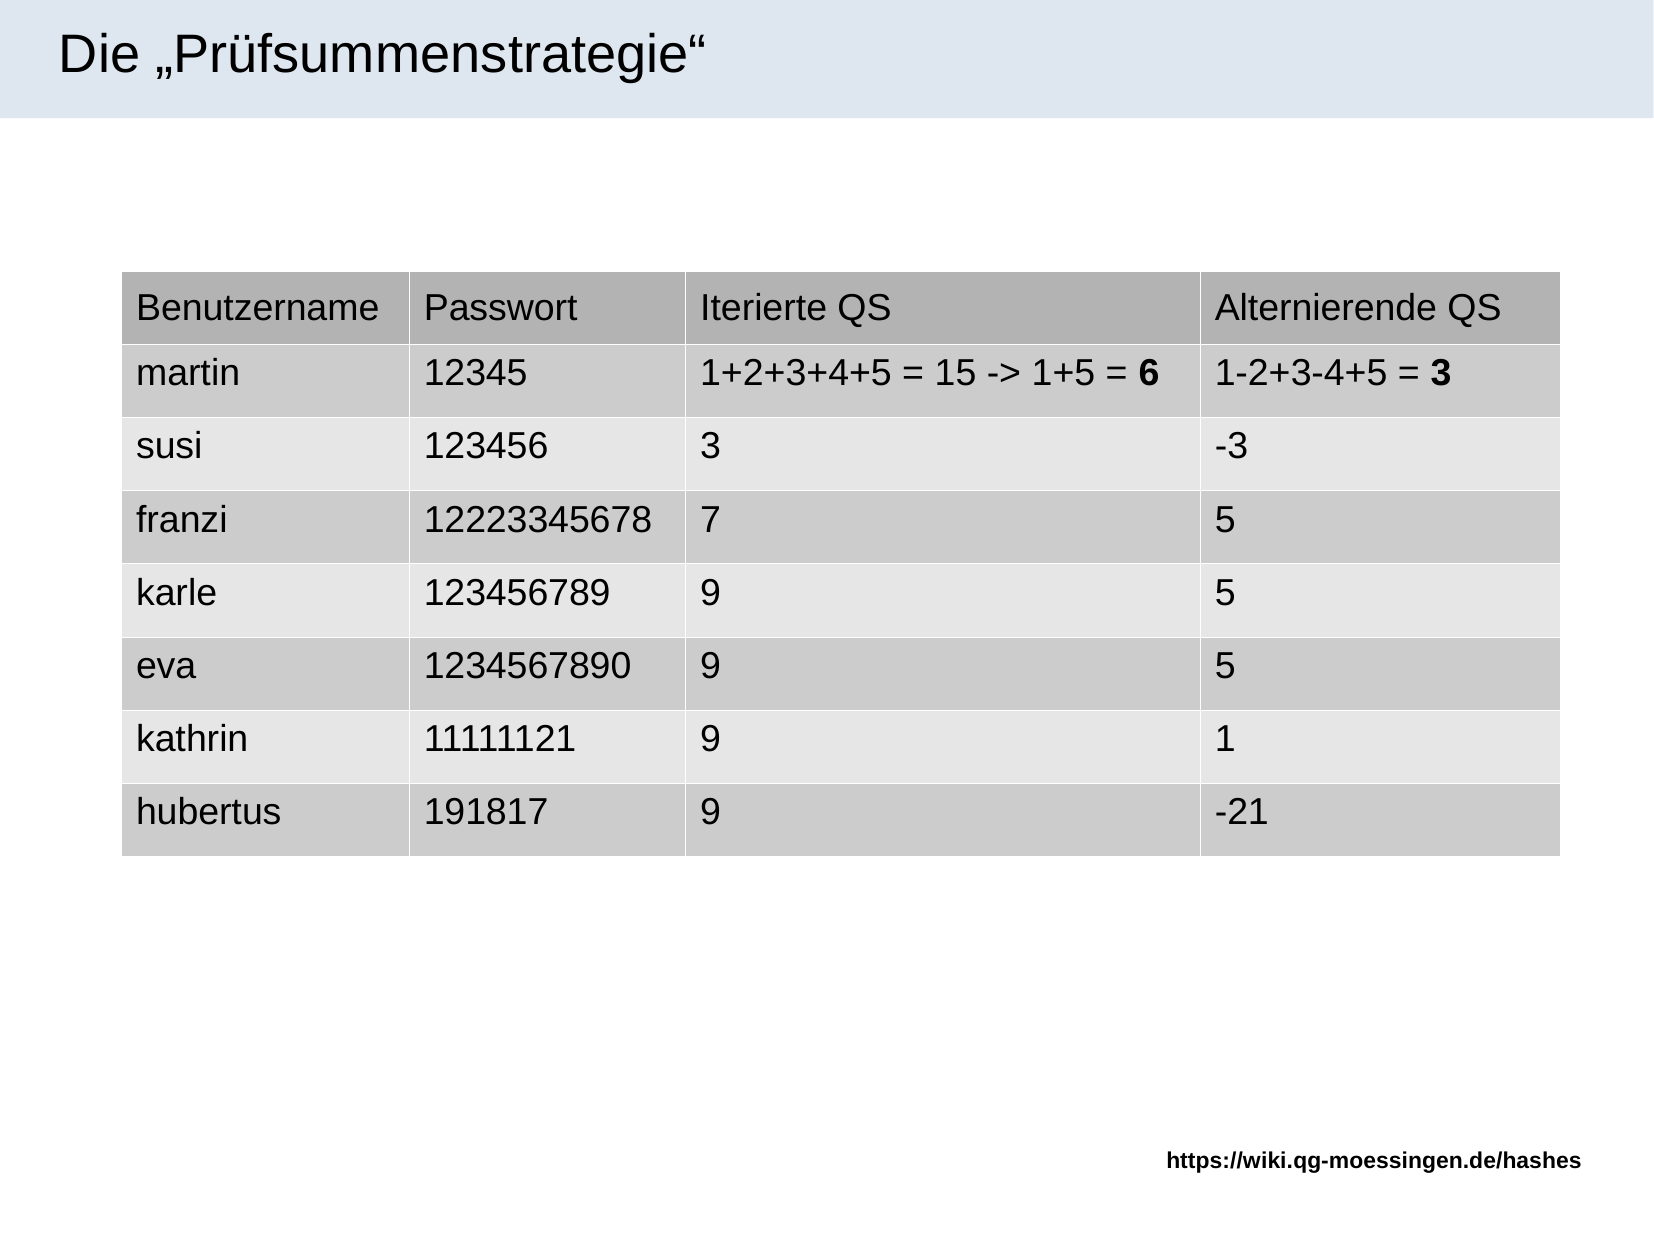

# Die „Prüfsummenstrategie“
| Benutzername | Passwort | Iterierte QS | Alternierende QS |
| --- | --- | --- | --- |
| martin | 12345 | 1+2+3+4+5 = 15 -> 1+5 = 6 | 1-2+3-4+5 = 3 |
| susi | 123456 | 3 | -3 |
| franzi | 12223345678 | 7 | 5 |
| karle | 123456789 | 9 | 5 |
| eva | 1234567890 | 9 | 5 |
| kathrin | 11111121 | 9 | 1 |
| hubertus | 191817 | 9 | -21 |
https://wiki.qg-moessingen.de/hashes